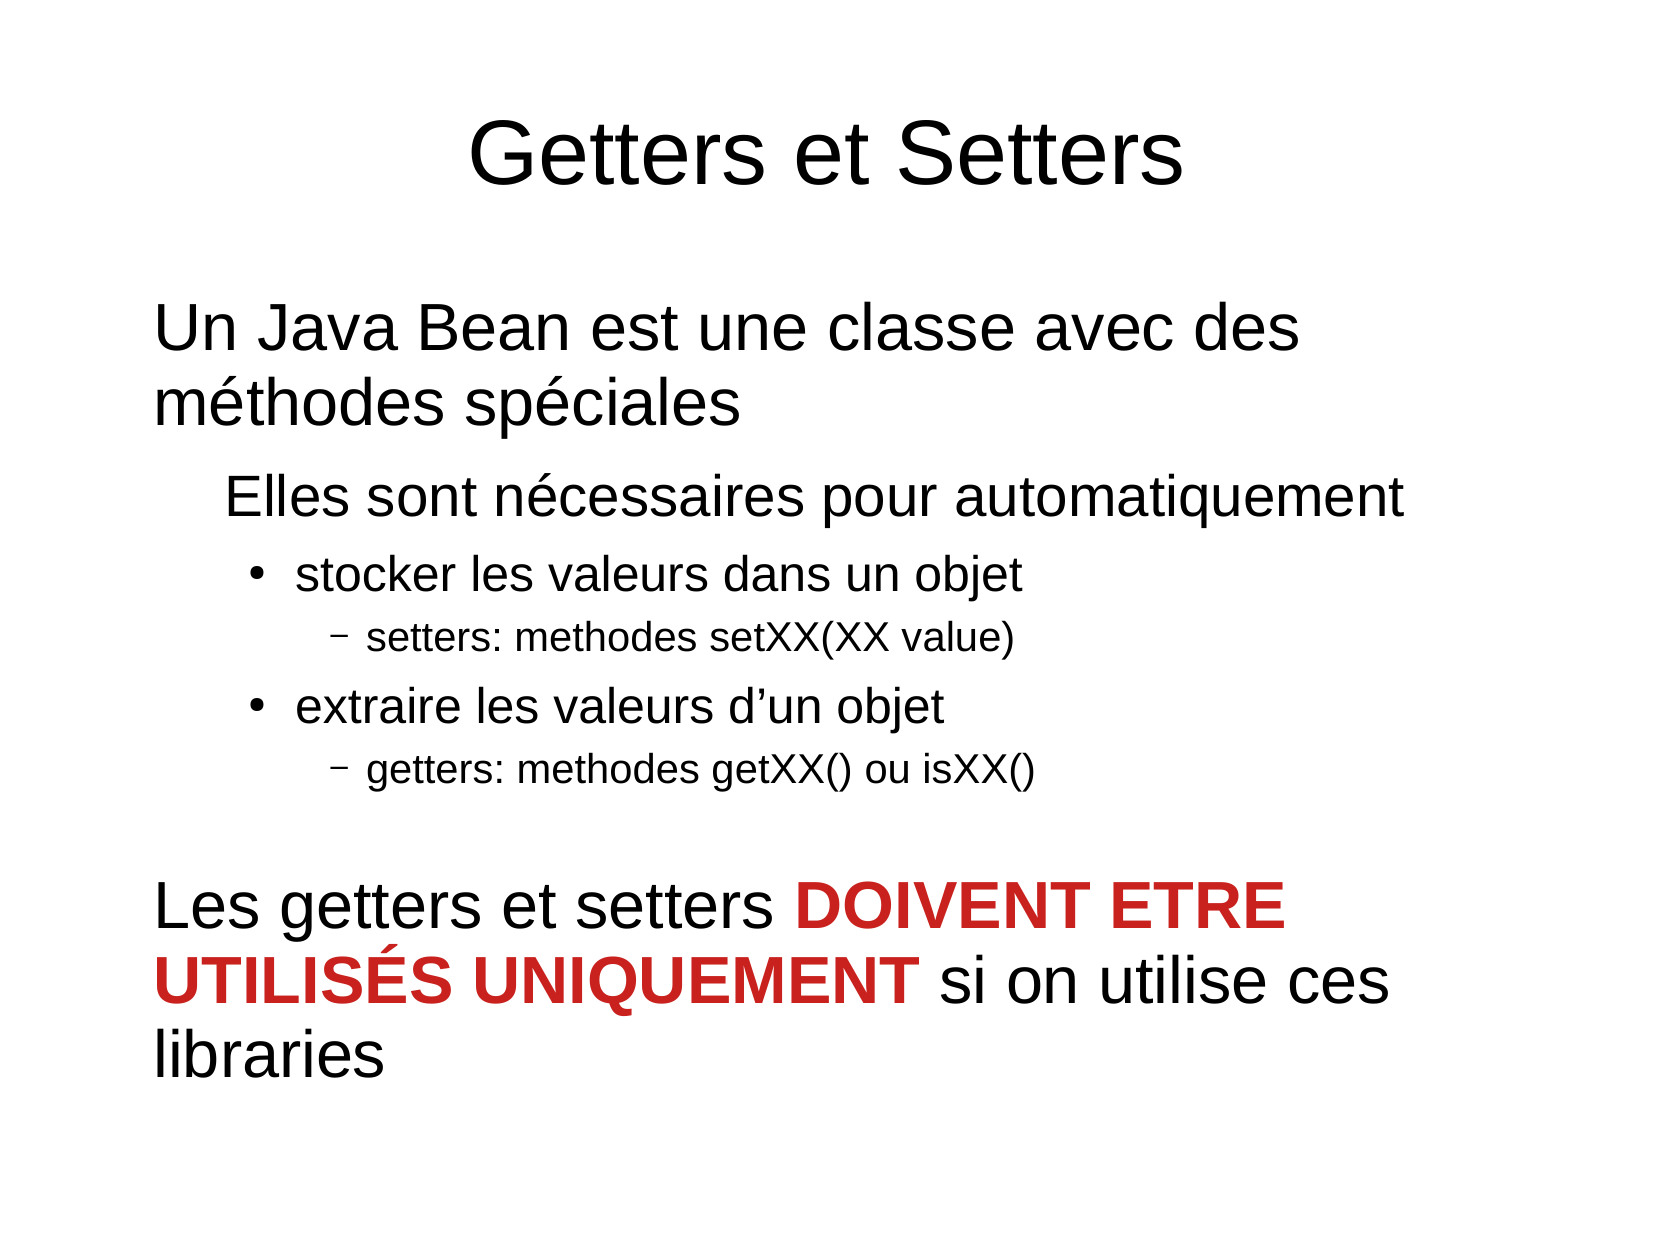

# Getters et Setters
Un Java Bean est une classe avec des méthodes spéciales
Elles sont nécessaires pour automatiquement
stocker les valeurs dans un objet
setters: methodes setXX(XX value)
extraire les valeurs d’un objet
getters: methodes getXX() ou isXX()
Les getters et setters DOIVENT ETRE UTILISÉS UNIQUEMENT si on utilise ces libraries